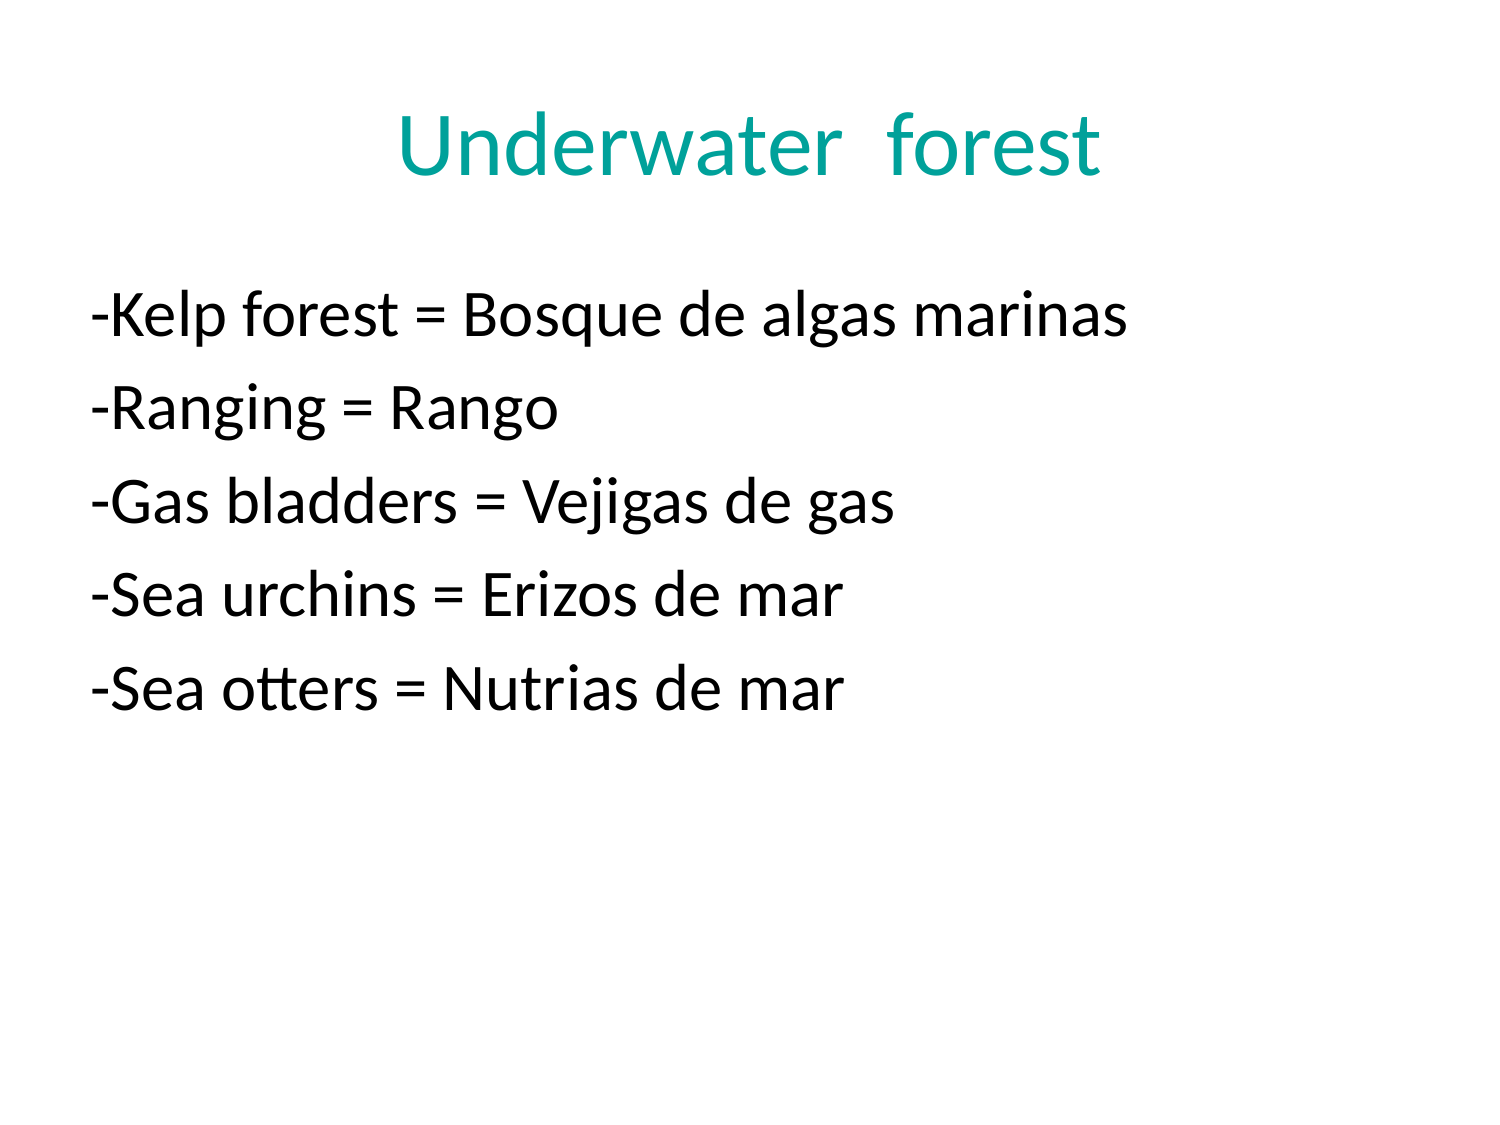

# Underwater forest
-Kelp forest = Bosque de algas marinas
-Ranging = Rango
-Gas bladders = Vejigas de gas
-Sea urchins = Erizos de mar
-Sea otters = Nutrias de mar